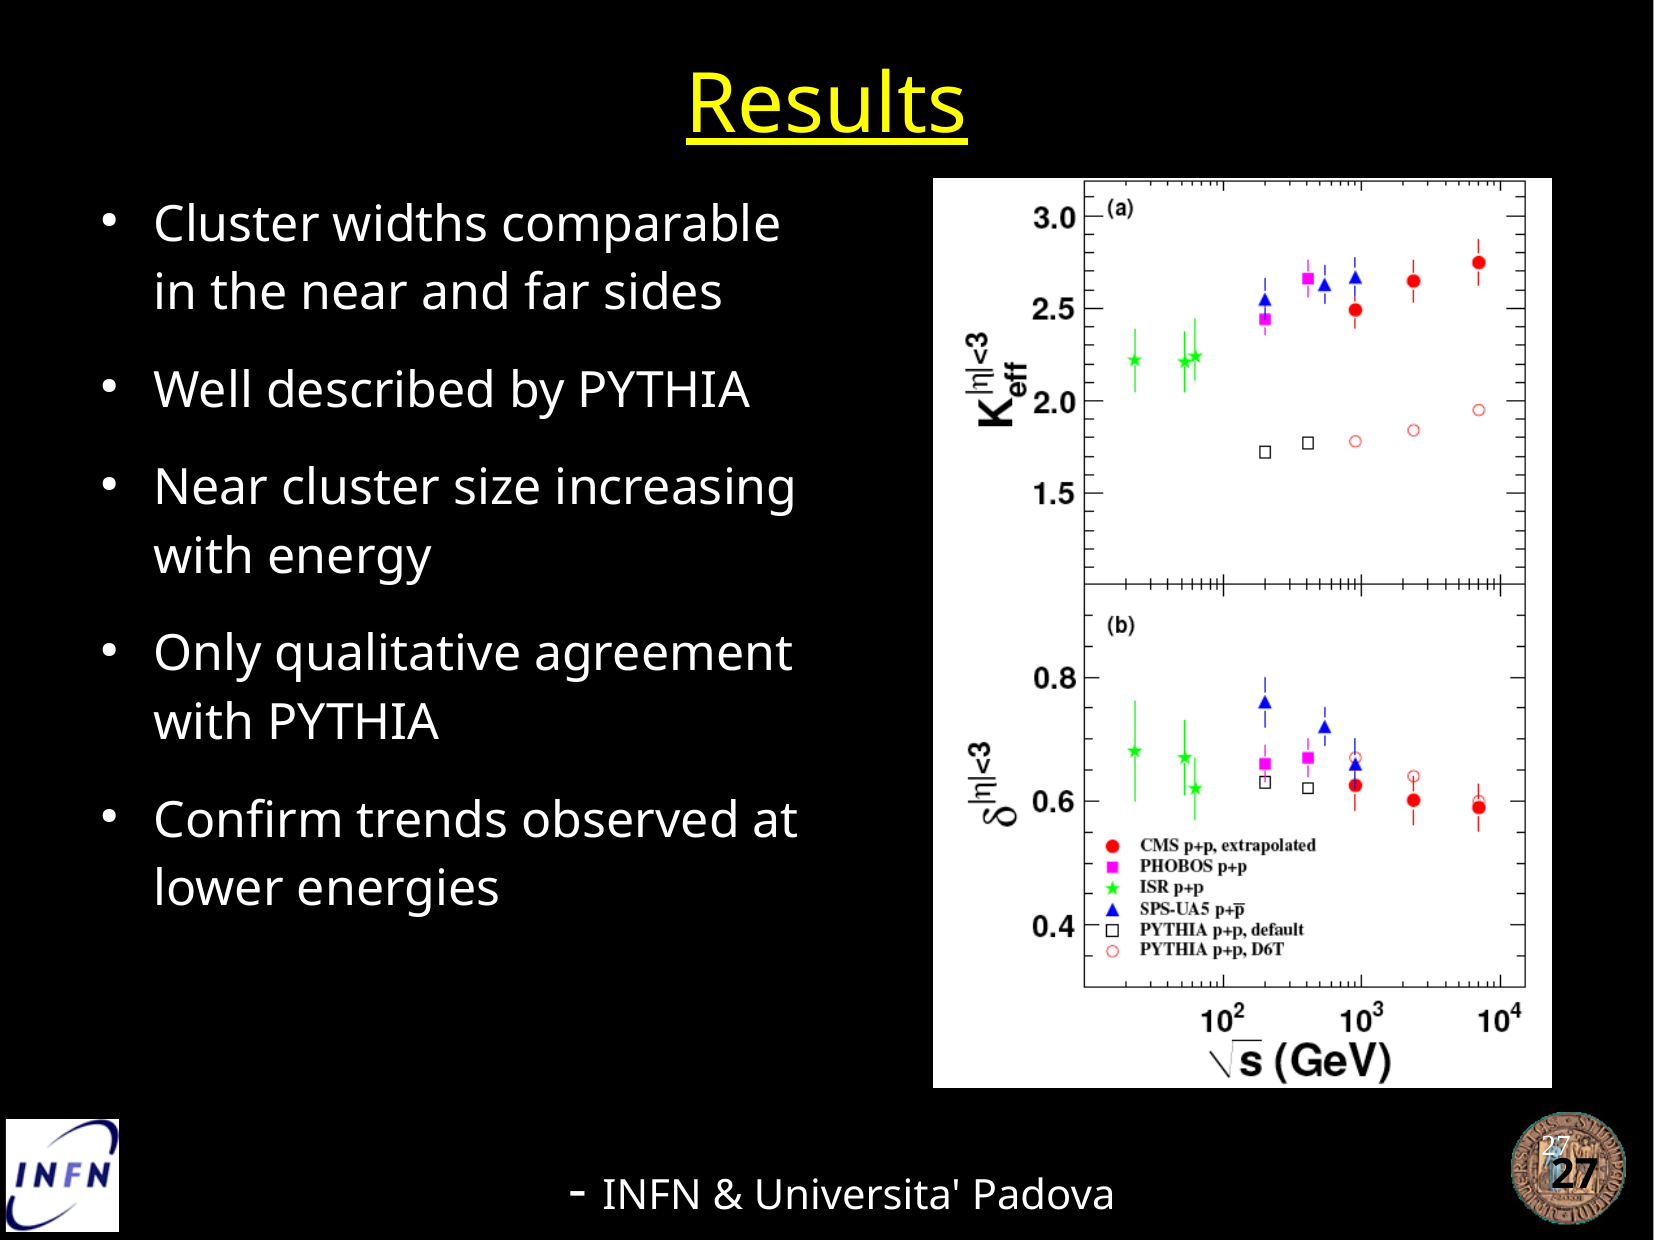

# Results
Cluster widths comparable in the near and far sides
Well described by PYTHIA
Near cluster size increasing with energy
Only qualitative agreement with PYTHIA
Confirm trends observed at lower energies
27